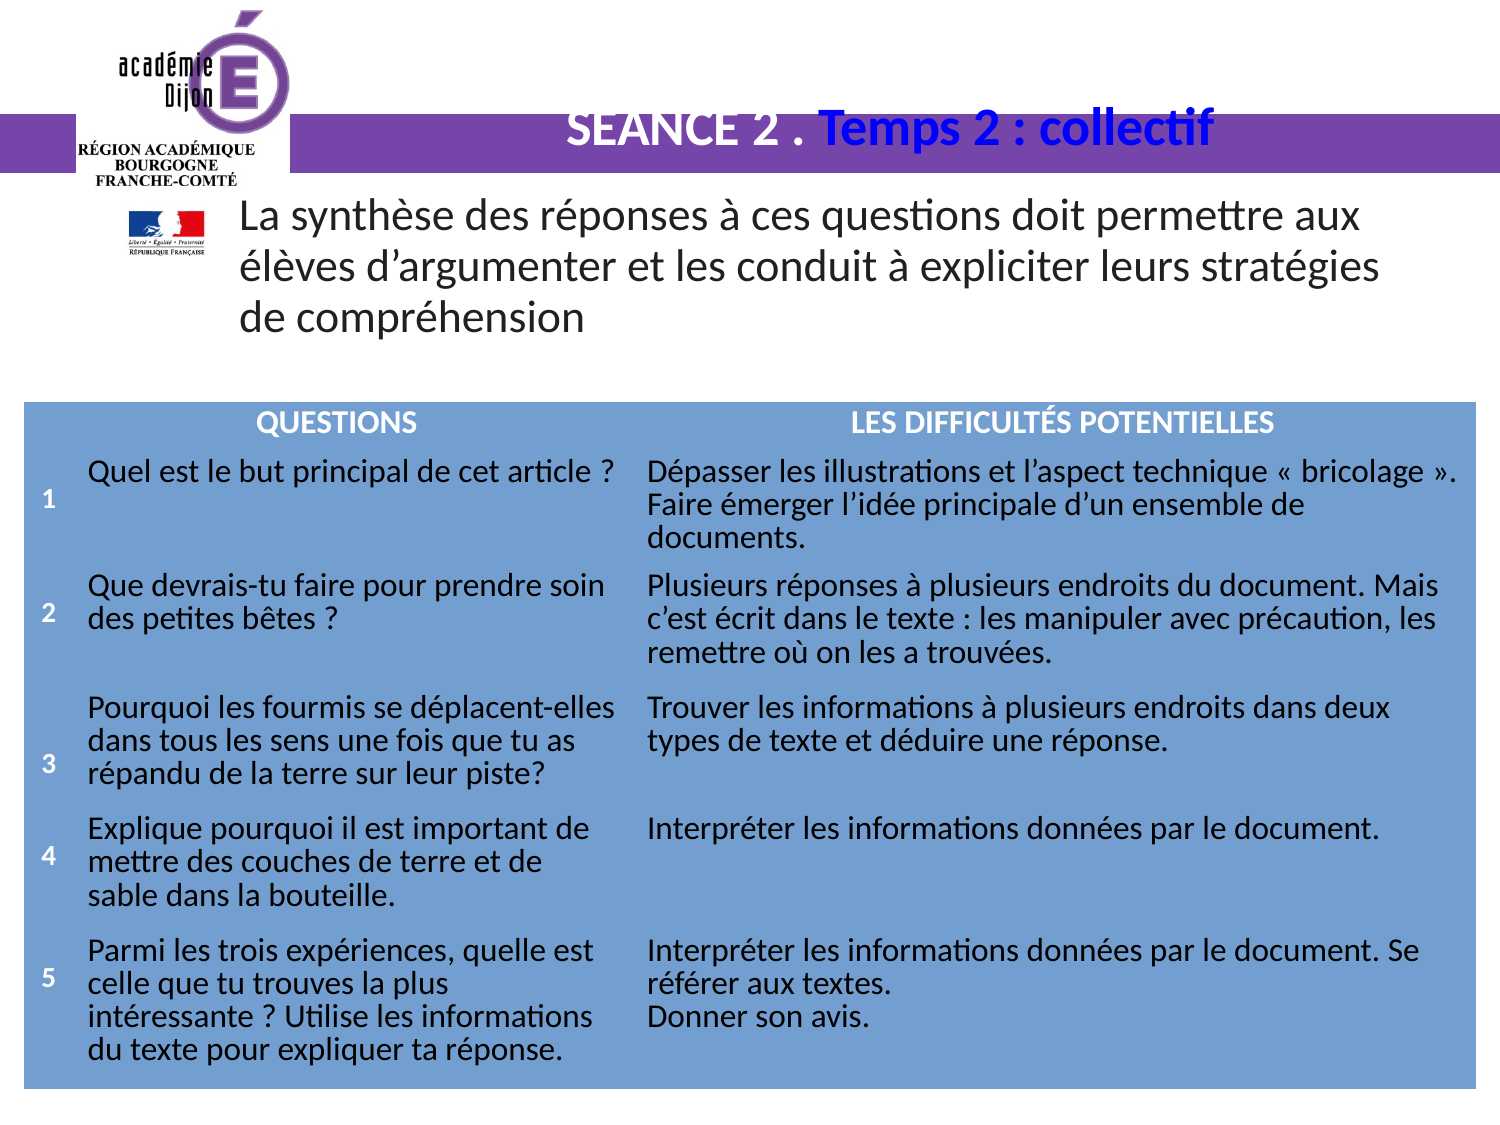

SEANCE 2 . Temps 2 : collectif
La synthèse des réponses à ces questions doit permettre aux élèves d’argumenter et les conduit à expliciter leurs stratégies de compréhension
| QUESTIONS | | LES DIFFICULTÉS POTENTIELLES |
| --- | --- | --- |
| 1 | Quel est le but principal de cet article ? | Dépasser les illustrations et l’aspect technique « bricolage ». Faire émerger l’idée principale d’un ensemble de documents. |
| 2 | Que devrais-tu faire pour prendre soin des petites bêtes ? | Plusieurs réponses à plusieurs endroits du document. Mais c’est écrit dans le texte : les manipuler avec précaution, les remettre où on les a trouvées. |
| 3 | Pourquoi les fourmis se déplacent-elles dans tous les sens une fois que tu as répandu de la terre sur leur piste? | Trouver les informations à plusieurs endroits dans deux types de texte et déduire une réponse. |
| 4 | Explique pourquoi il est important de mettre des couches de terre et de sable dans la bouteille. | Interpréter les informations données par le document. |
| 5 | Parmi les trois expériences, quelle est celle que tu trouves la plus intéressante ? Utilise les informations du texte pour expliquer ta réponse. | Interpréter les informations données par le document. Se référer aux textes. Donner son avis. |